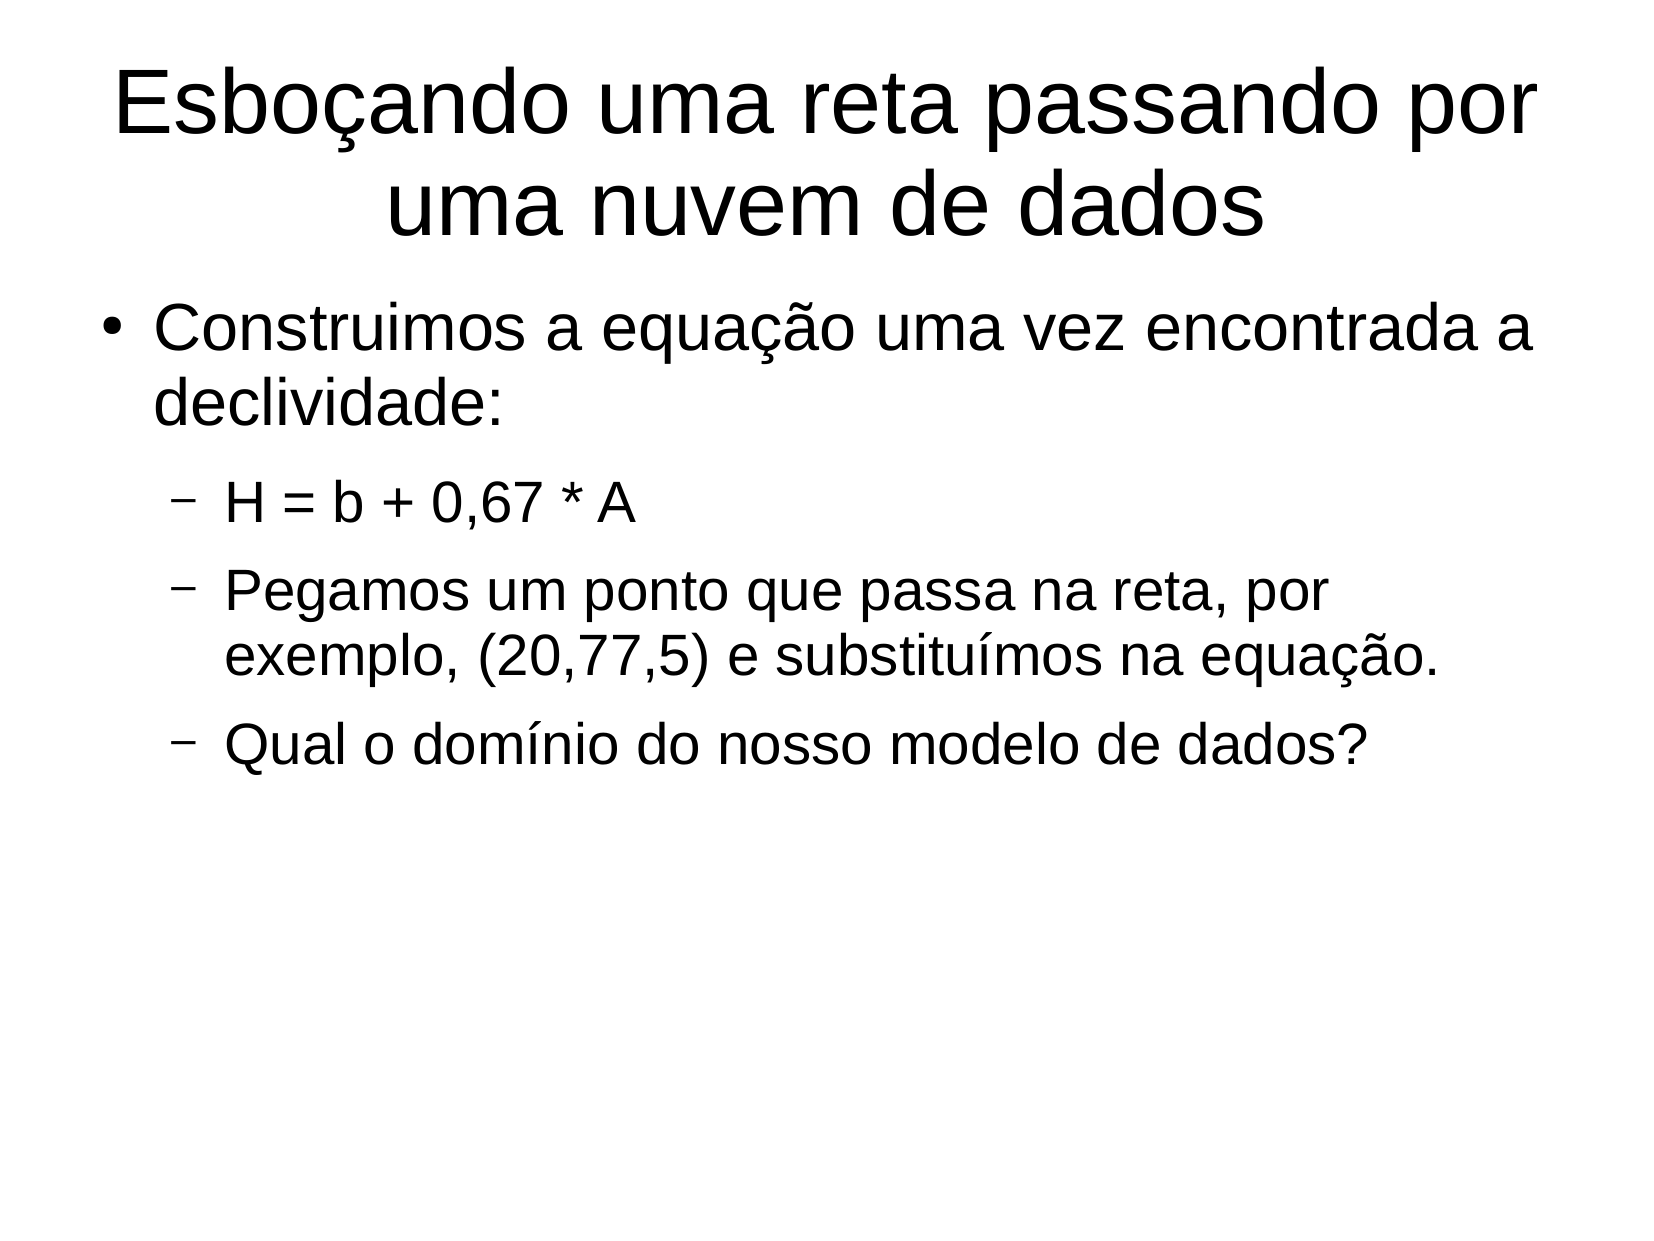

# Esboçando uma reta passando por uma nuvem de dados
Construimos a equação uma vez encontrada a declividade:
H = b + 0,67 * A
Pegamos um ponto que passa na reta, por exemplo, (20,77,5) e substituímos na equação.
Qual o domínio do nosso modelo de dados?